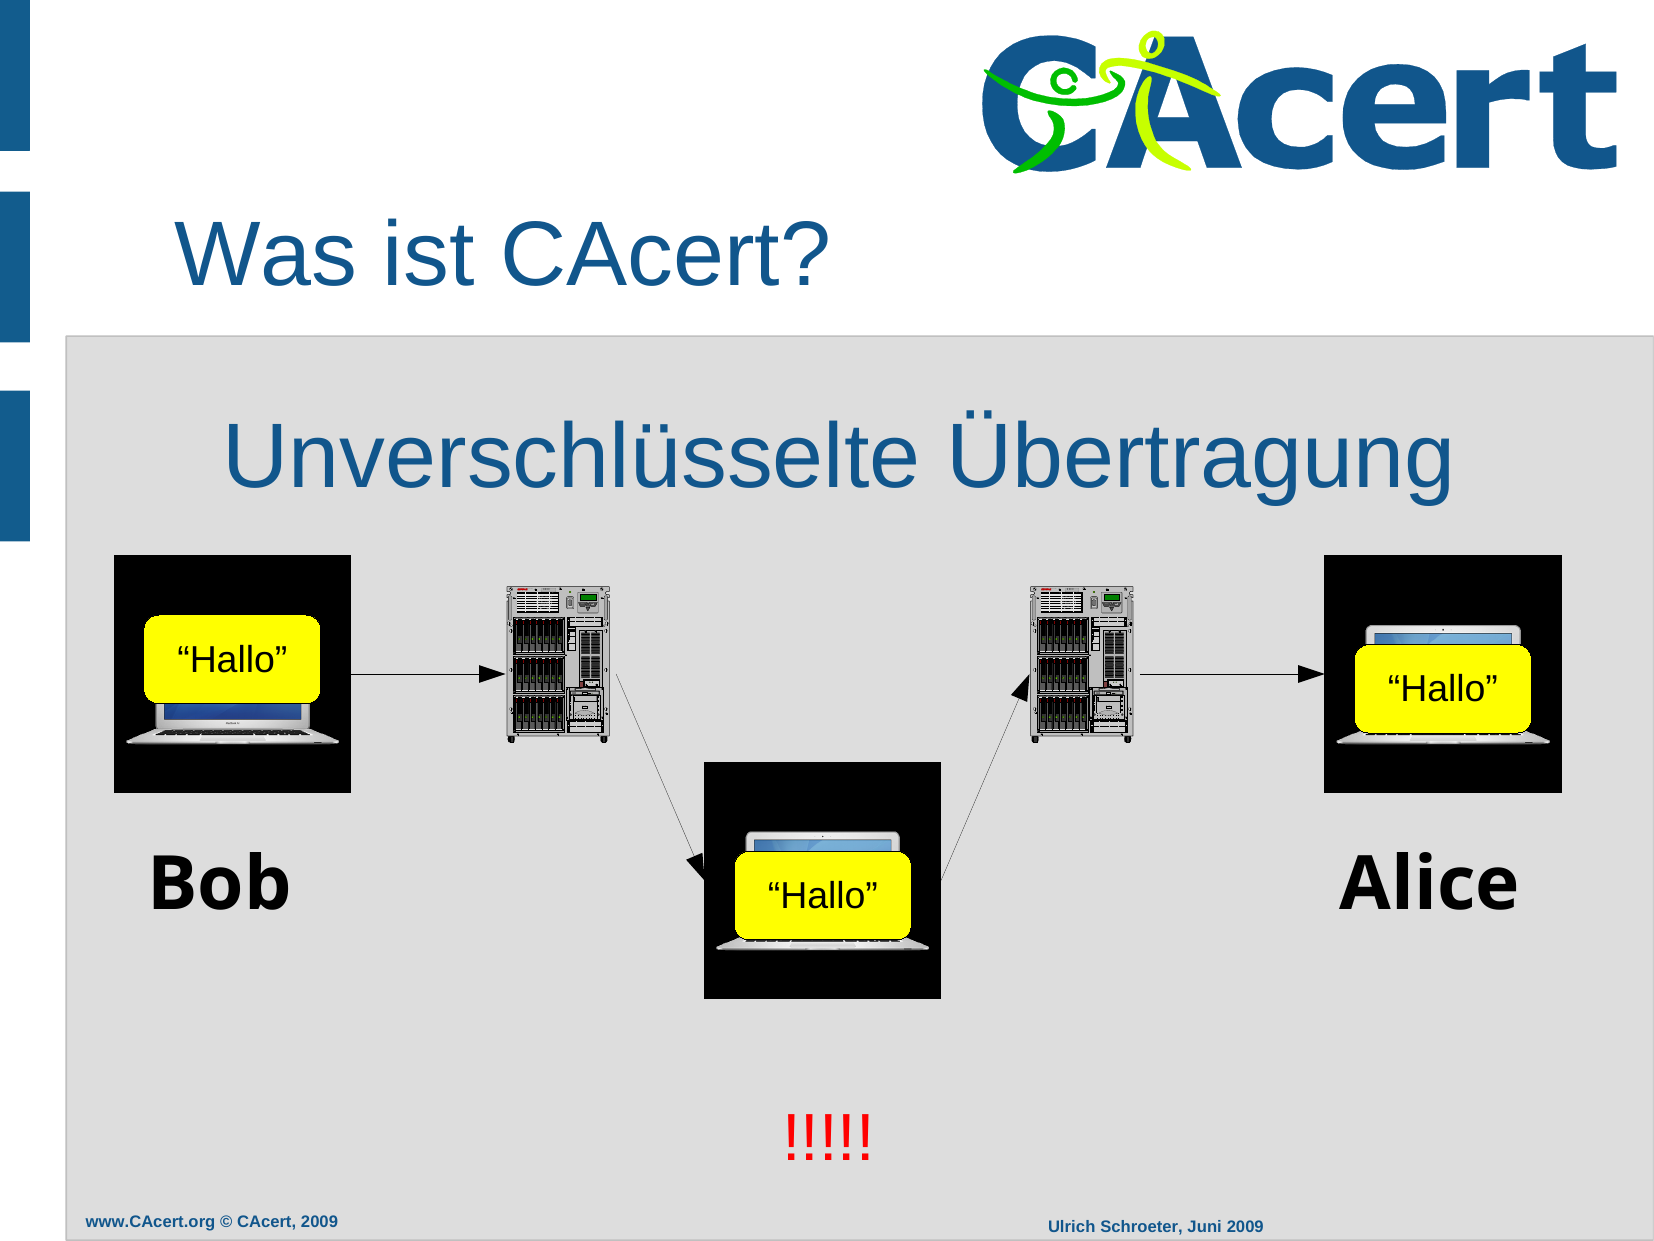

Was ist CAcert?
# Unverschlüsselte Übertragung
“Hallo”
“Hallo”
Bob
Alice
“Hallo”
!!!!!